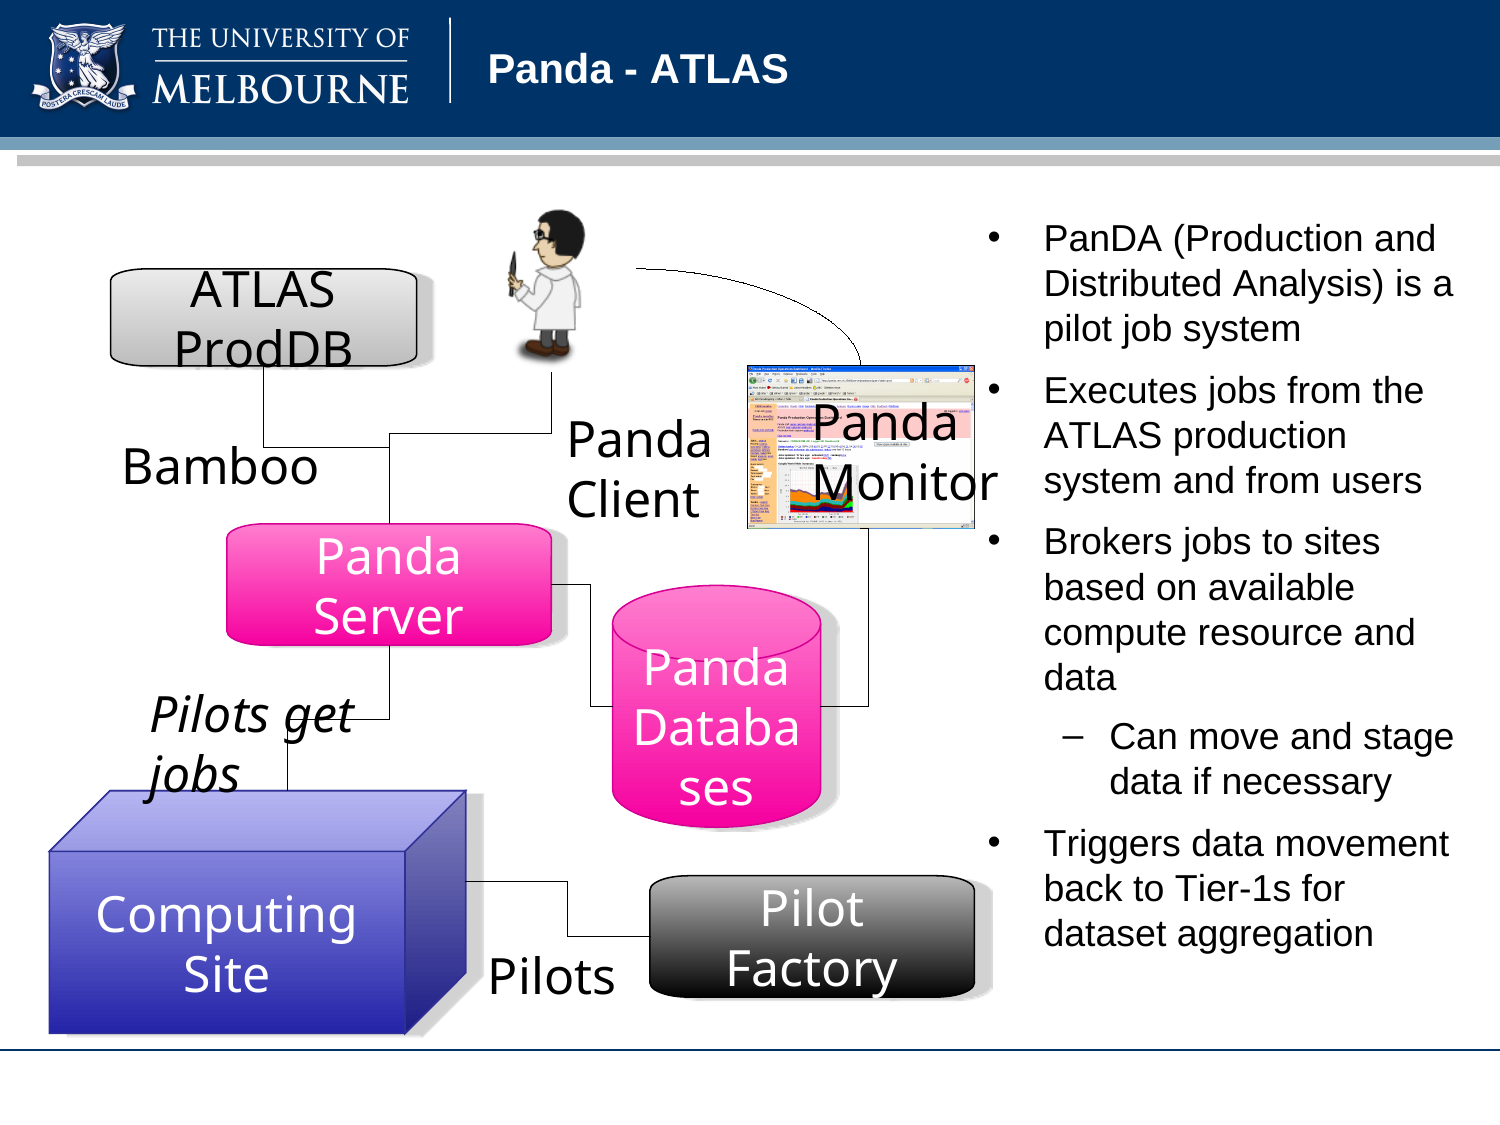

# Panda - ATLAS
PanDA (Production and Distributed Analysis) is a pilot job system
Executes jobs from the ATLAS production system and from users
Brokers jobs to sites based on available compute resource and data
Can move and stage data if necessary
Triggers data movement back to Tier-1s for dataset aggregation
ATLAS ProdDB
Panda Monitor
Panda Client
Bamboo
Panda Server
Panda Databases
Pilots get jobs
Computing Site
Pilot Factory
Pilots